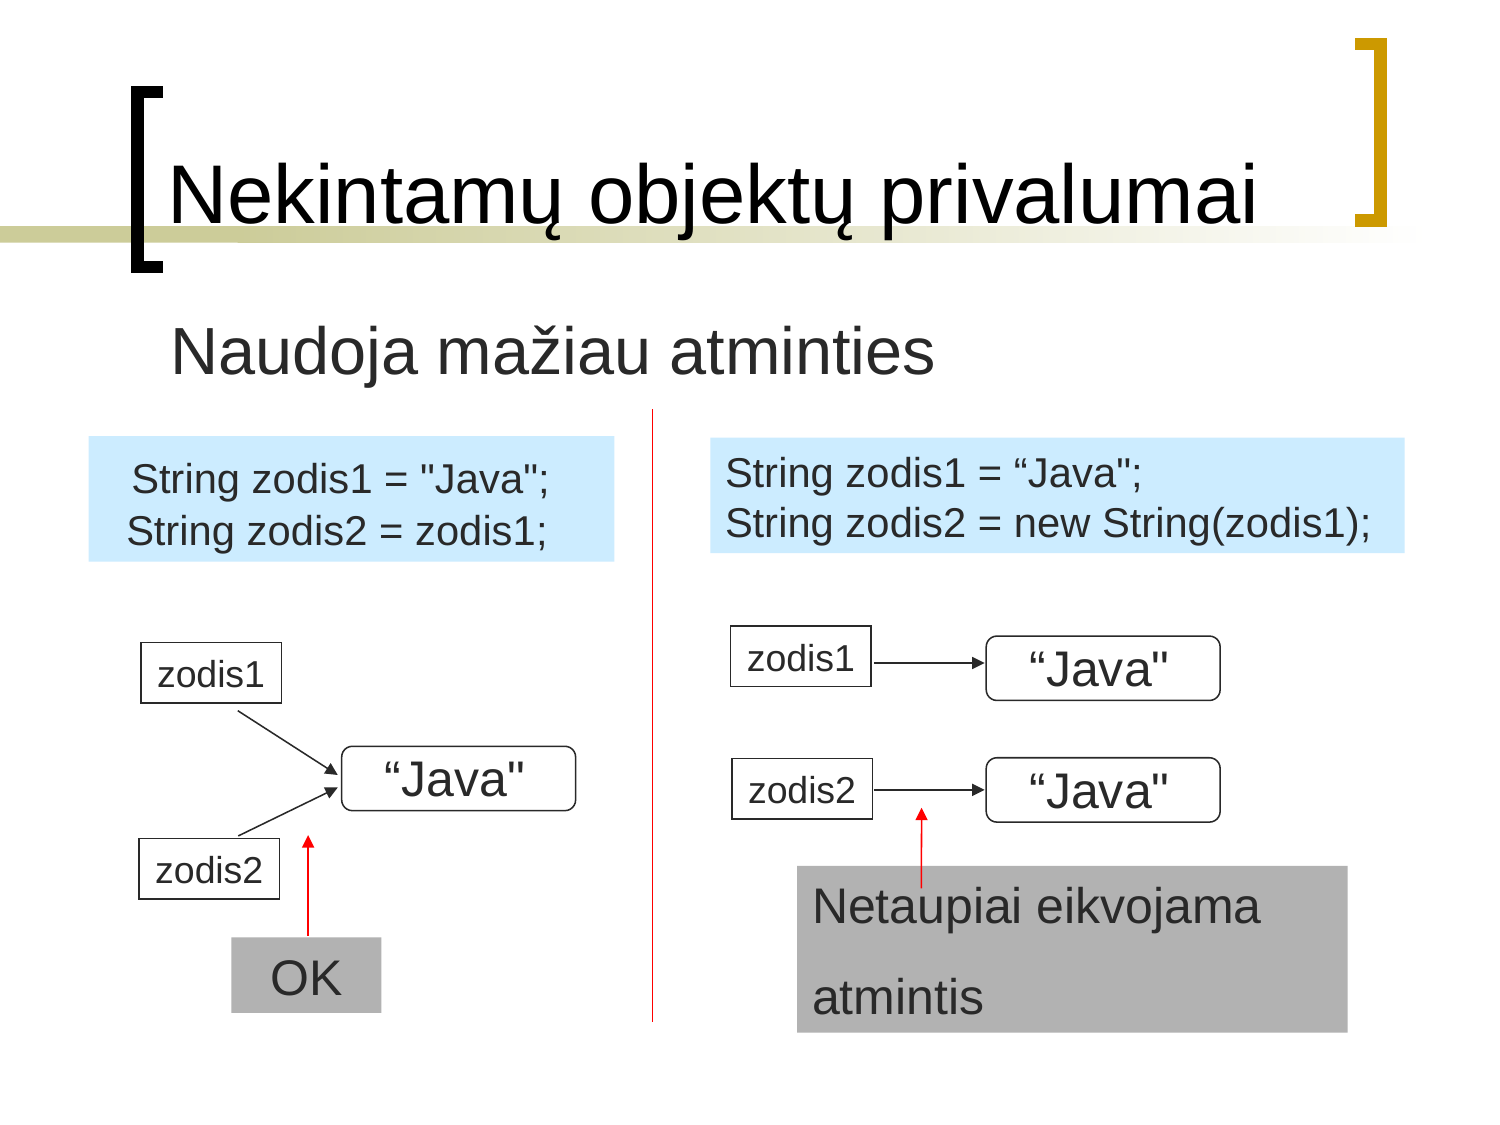

# Nekintamų objektų privalumai
Naudoja mažiau atminties
 String zodis1 = "Java";
 String zodis2 = zodis1;
String zodis1 = “Java";
String zodis2 = new String(zodis1);
zodis1
“Java"
zodis1
“Java"
“Java"
zodis2
zodis2
Netaupiai eikvojama
atmintis
OK